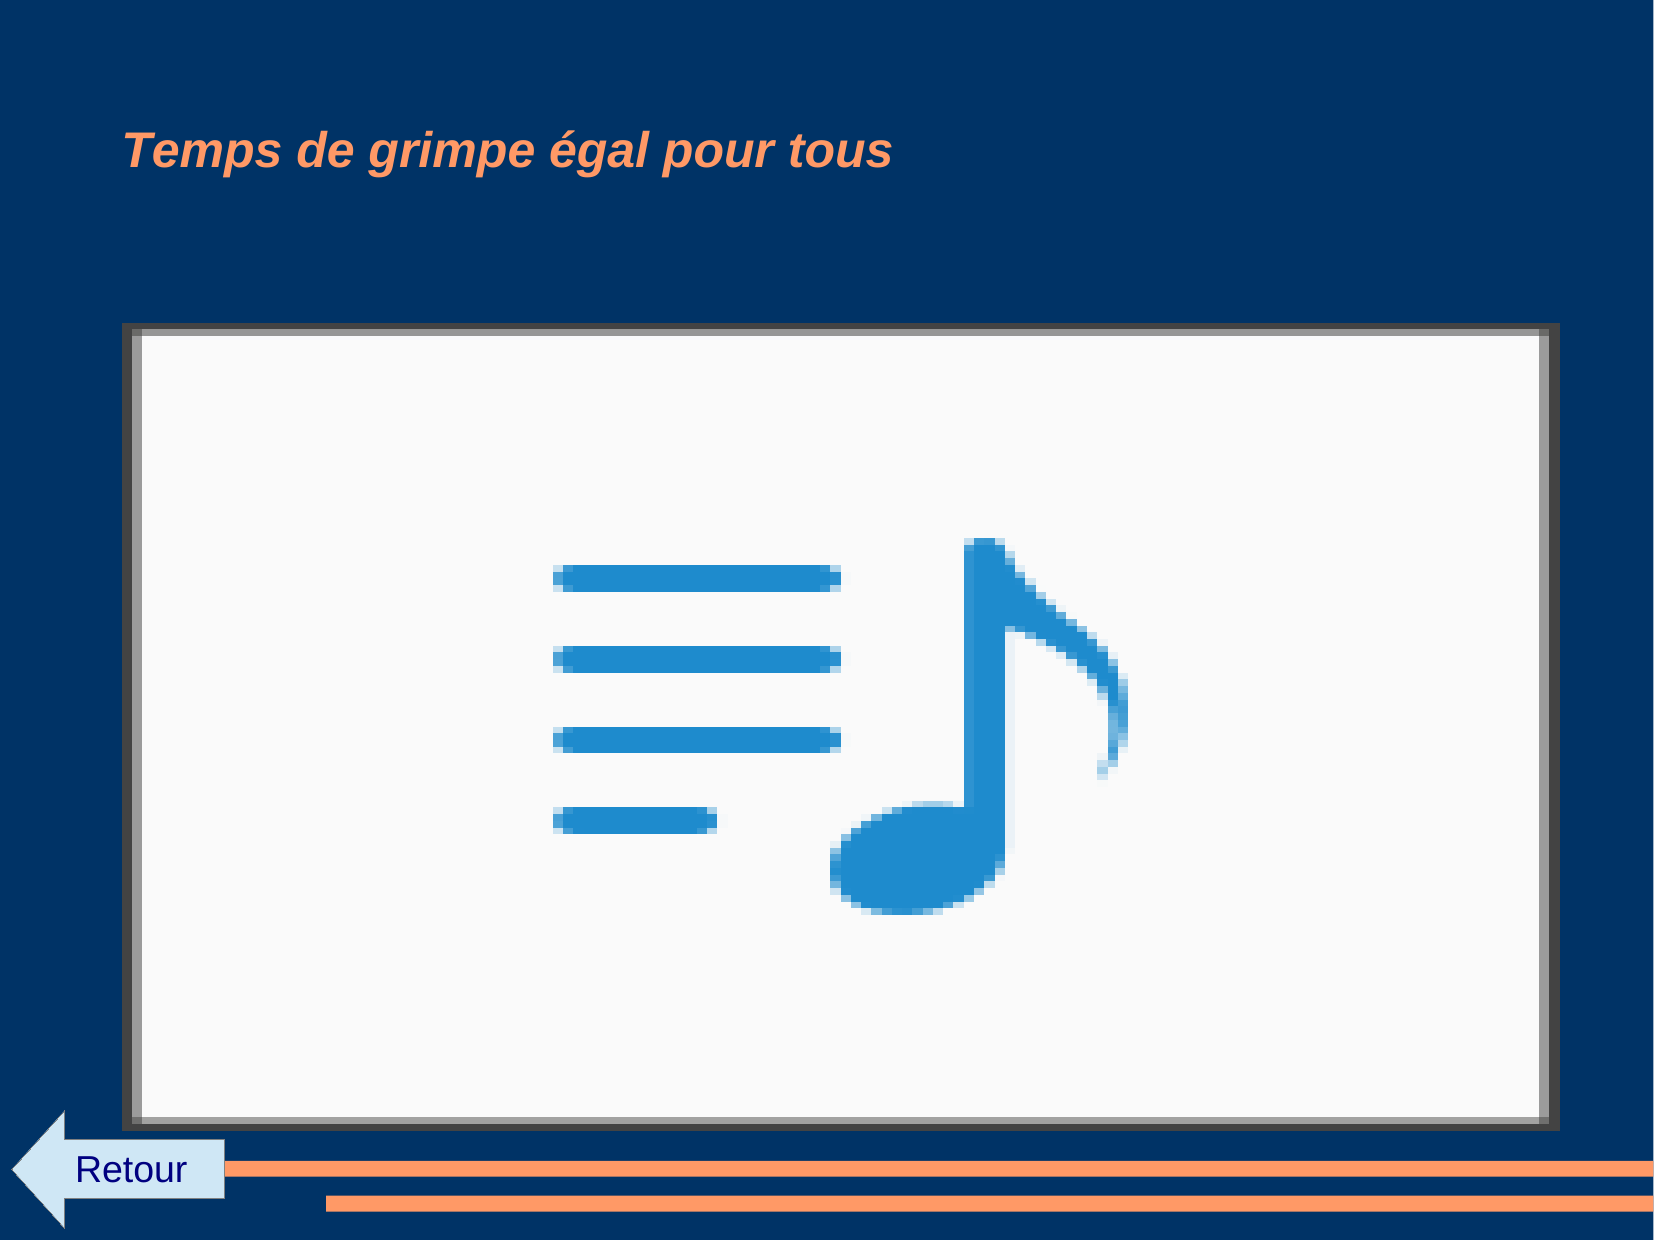

# Temps de grimpe égal pour tous
Retour